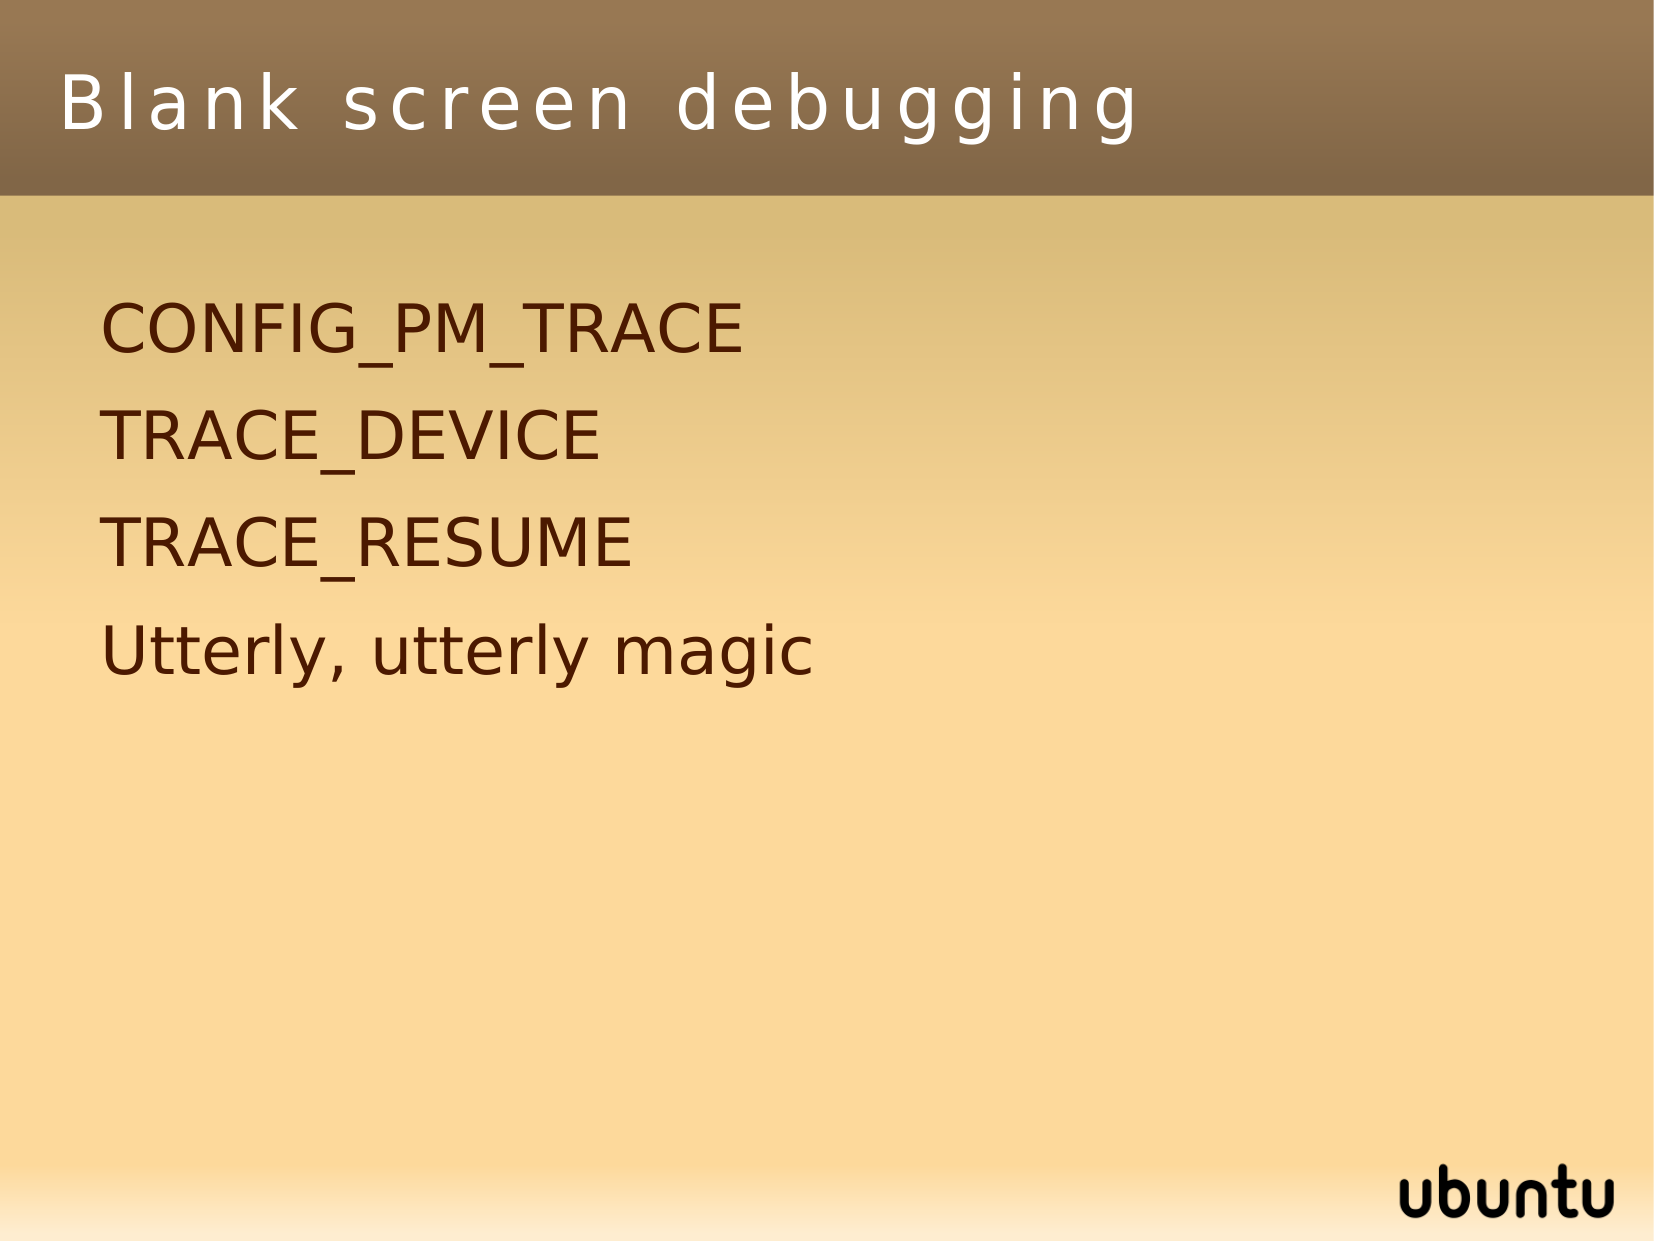

# Blank screen debugging
CONFIG_PM_TRACE
TRACE_DEVICE
TRACE_RESUME
Utterly, utterly magic